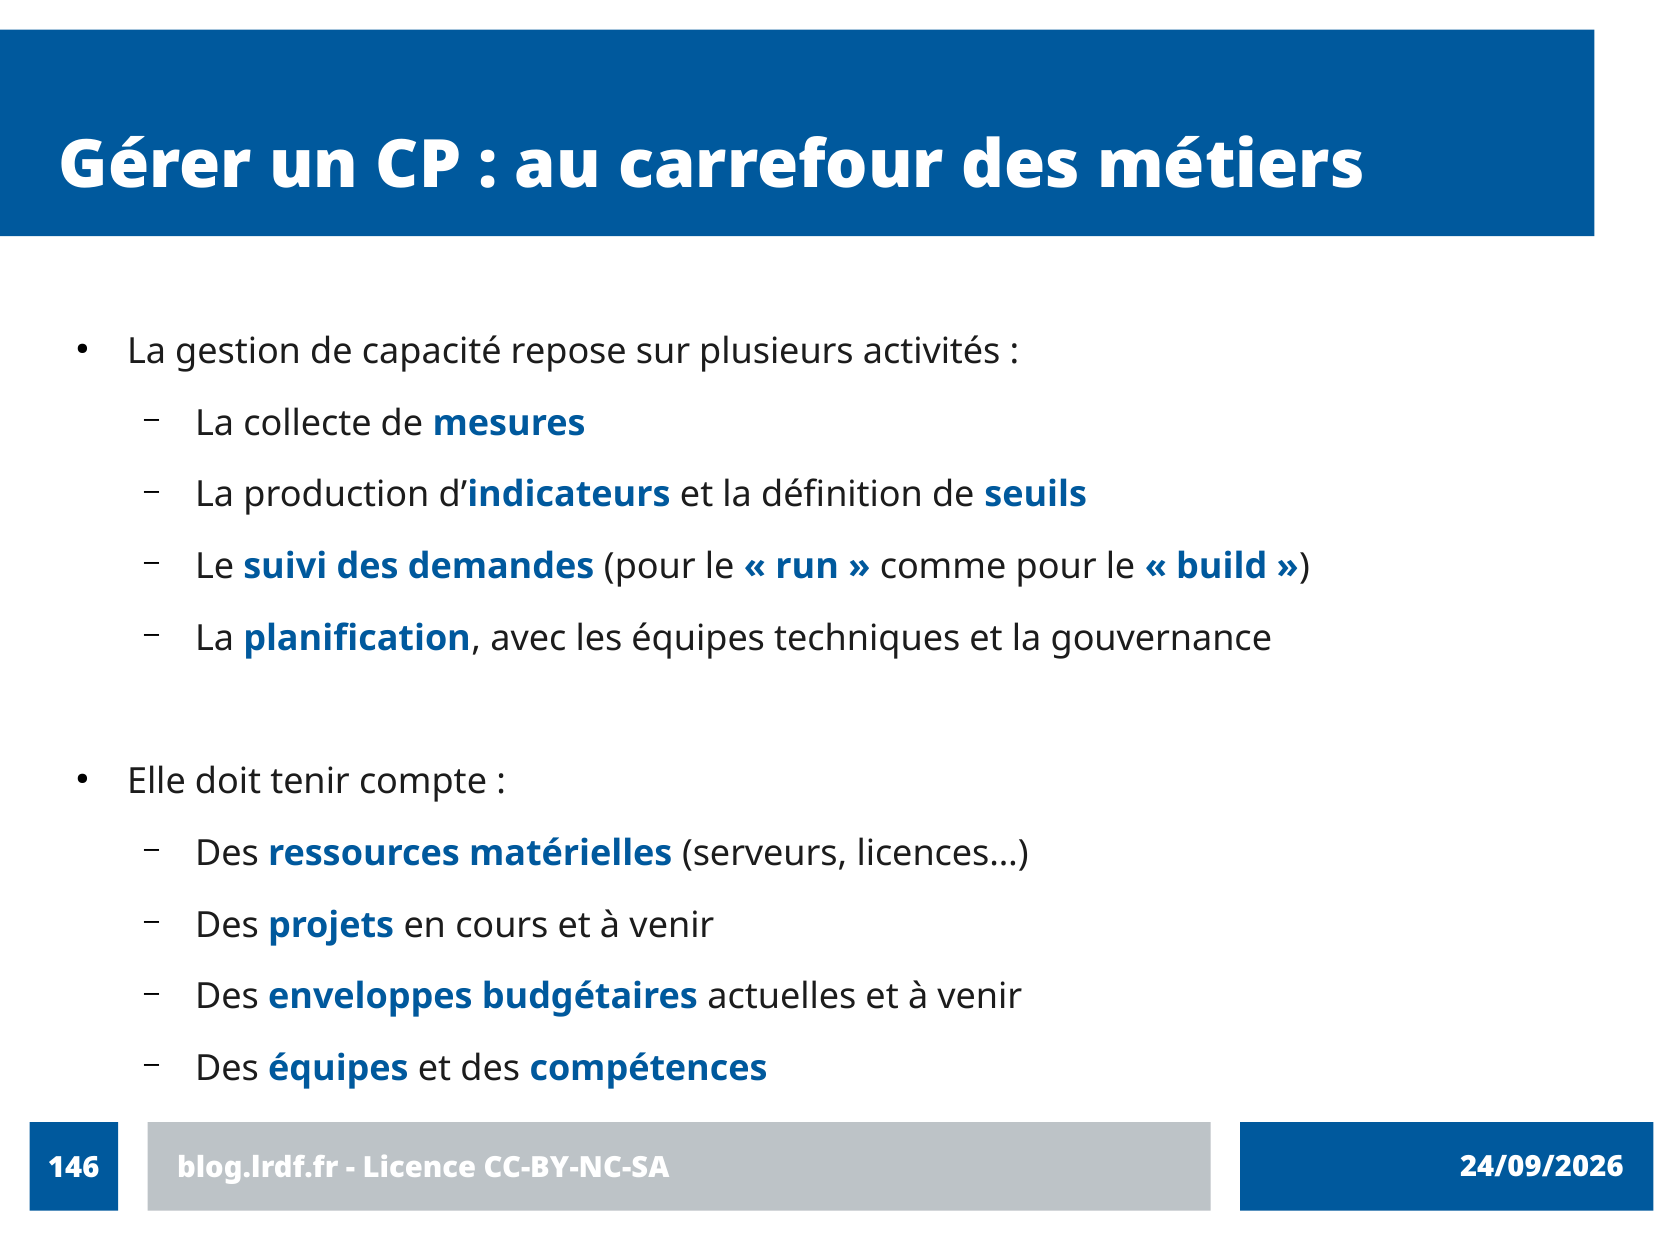

# Gérer un CP : au carrefour des métiers
La gestion de capacité repose sur plusieurs activités :
La collecte de mesures
La production d’indicateurs et la définition de seuils
Le suivi des demandes (pour le « run » comme pour le « build »)
La planification, avec les équipes techniques et la gouvernance
Elle doit tenir compte :
Des ressources matérielles (serveurs, licences…)
Des projets en cours et à venir
Des enveloppes budgétaires actuelles et à venir
Des équipes et des compétences
146
blog.lrdf.fr - Licence CC-BY-NC-SA